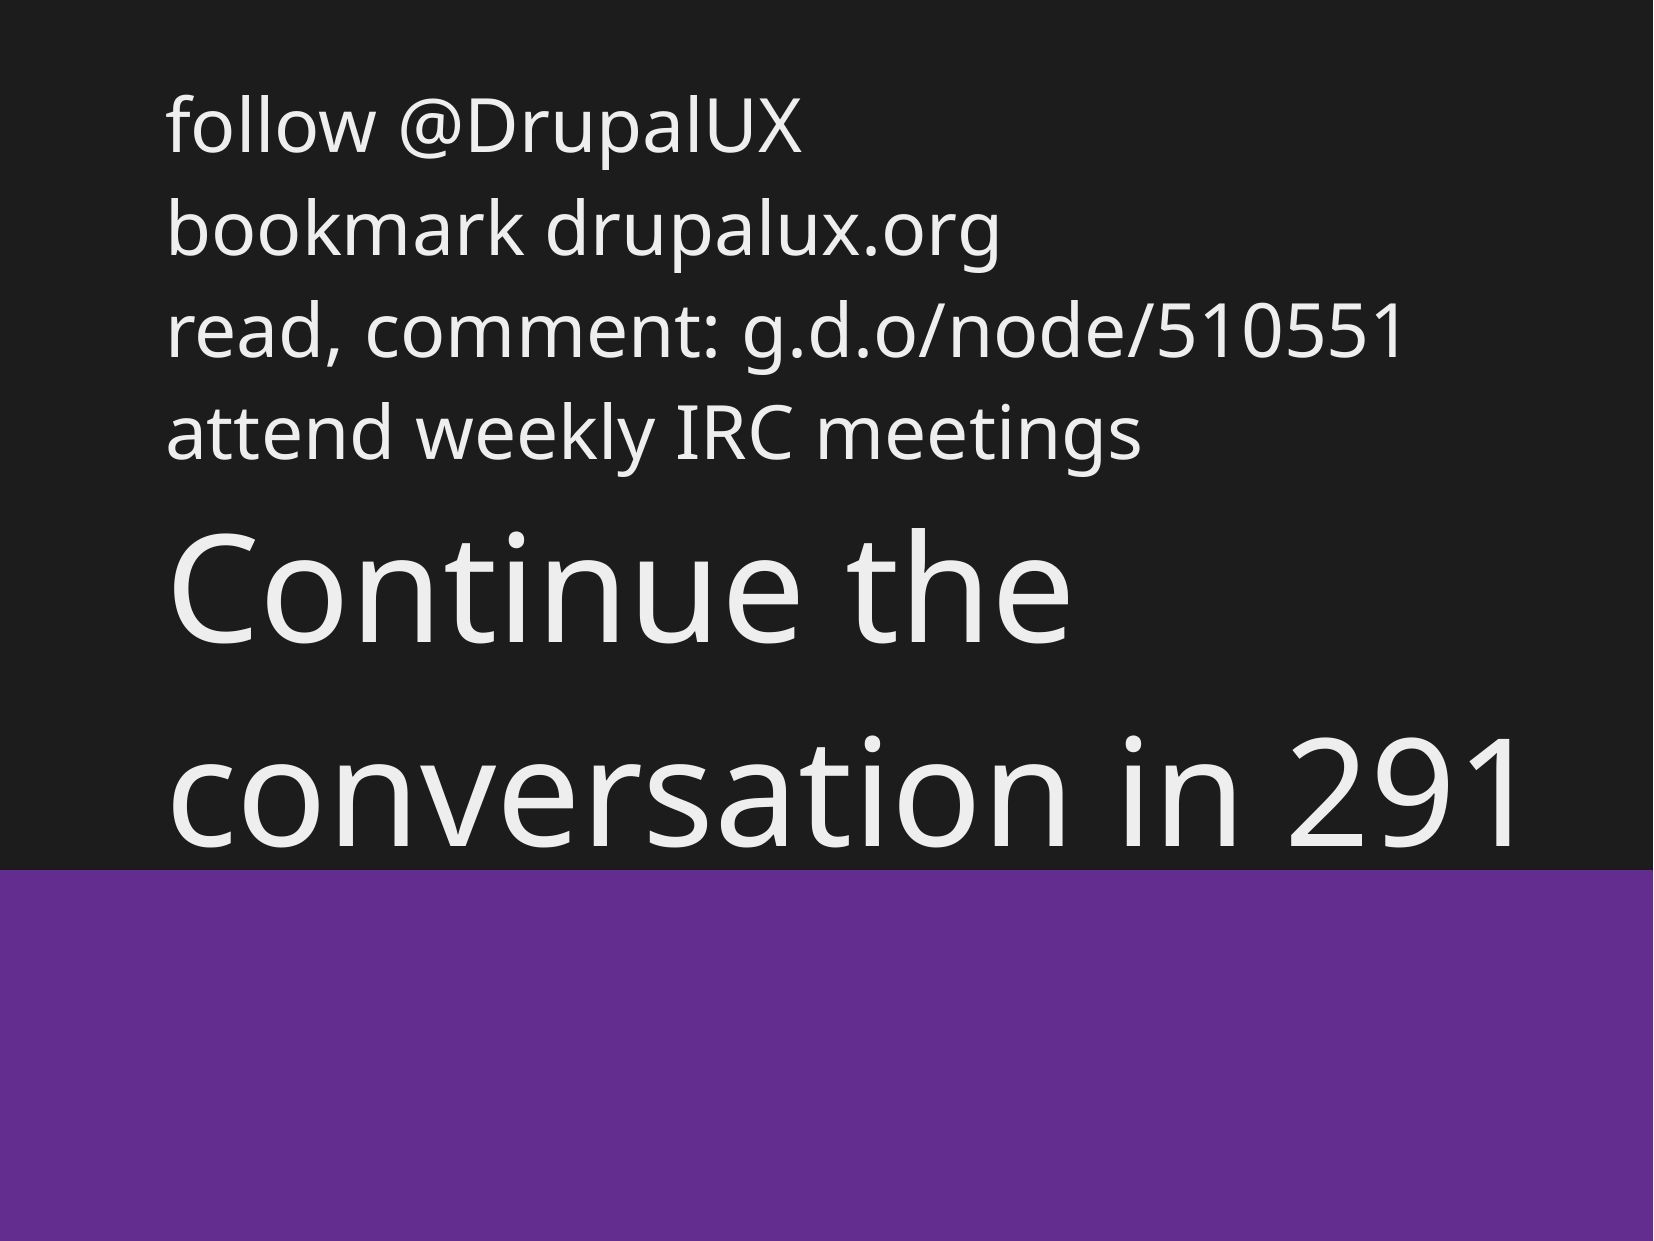

# follow @DrupalUX bookmark drupalux.org read, comment: g.d.o/node/510551 attend weekly IRC meetings Continue the conversation in 291